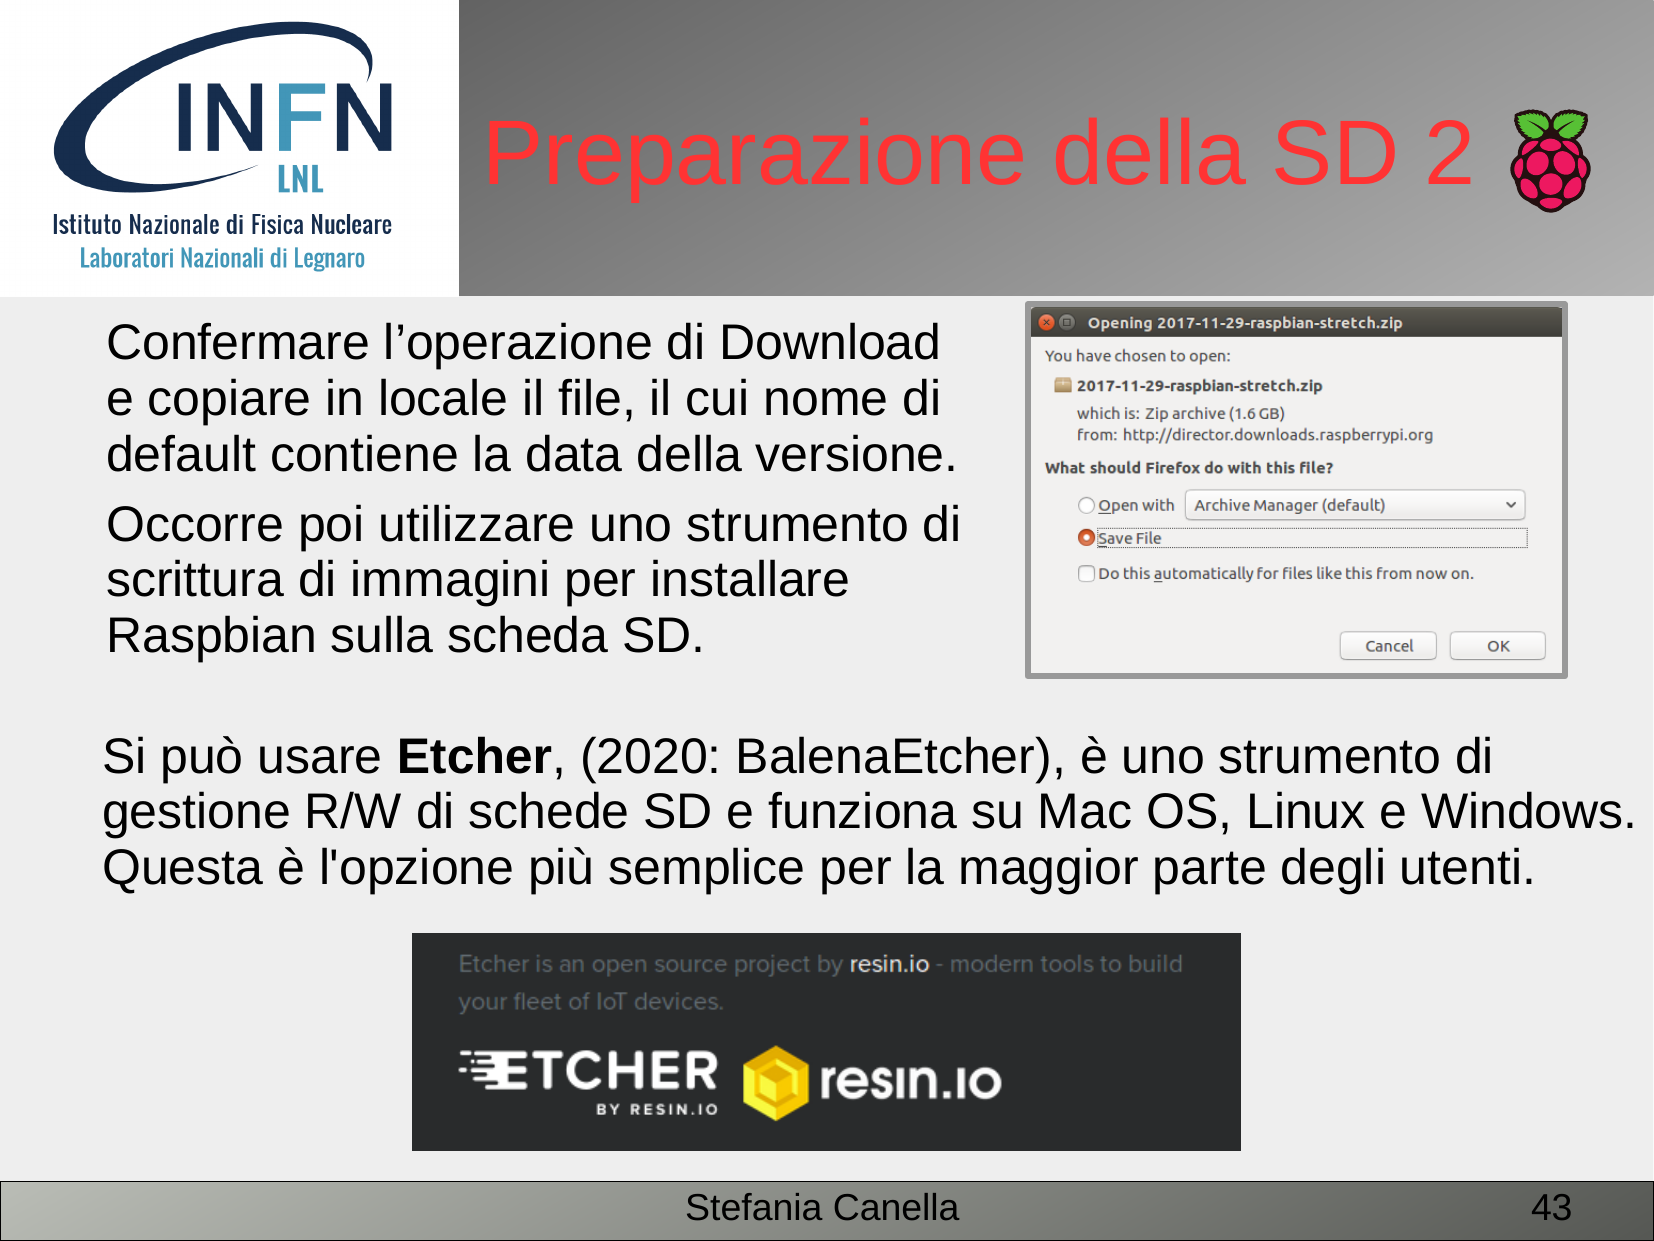

# Preparazione della SD 2
Confermare l’operazione di Download
e copiare in locale il file, il cui nome di
default contiene la data della versione.
Occorre poi utilizzare uno strumento di
scrittura di immagini per installare
Raspbian sulla scheda SD.
Si può usare Etcher, (2020: BalenaEtcher), è uno strumento di
gestione R/W di schede SD e funziona su Mac OS, Linux e Windows.
Questa è l'opzione più semplice per la maggior parte degli utenti.
Stefania Canella